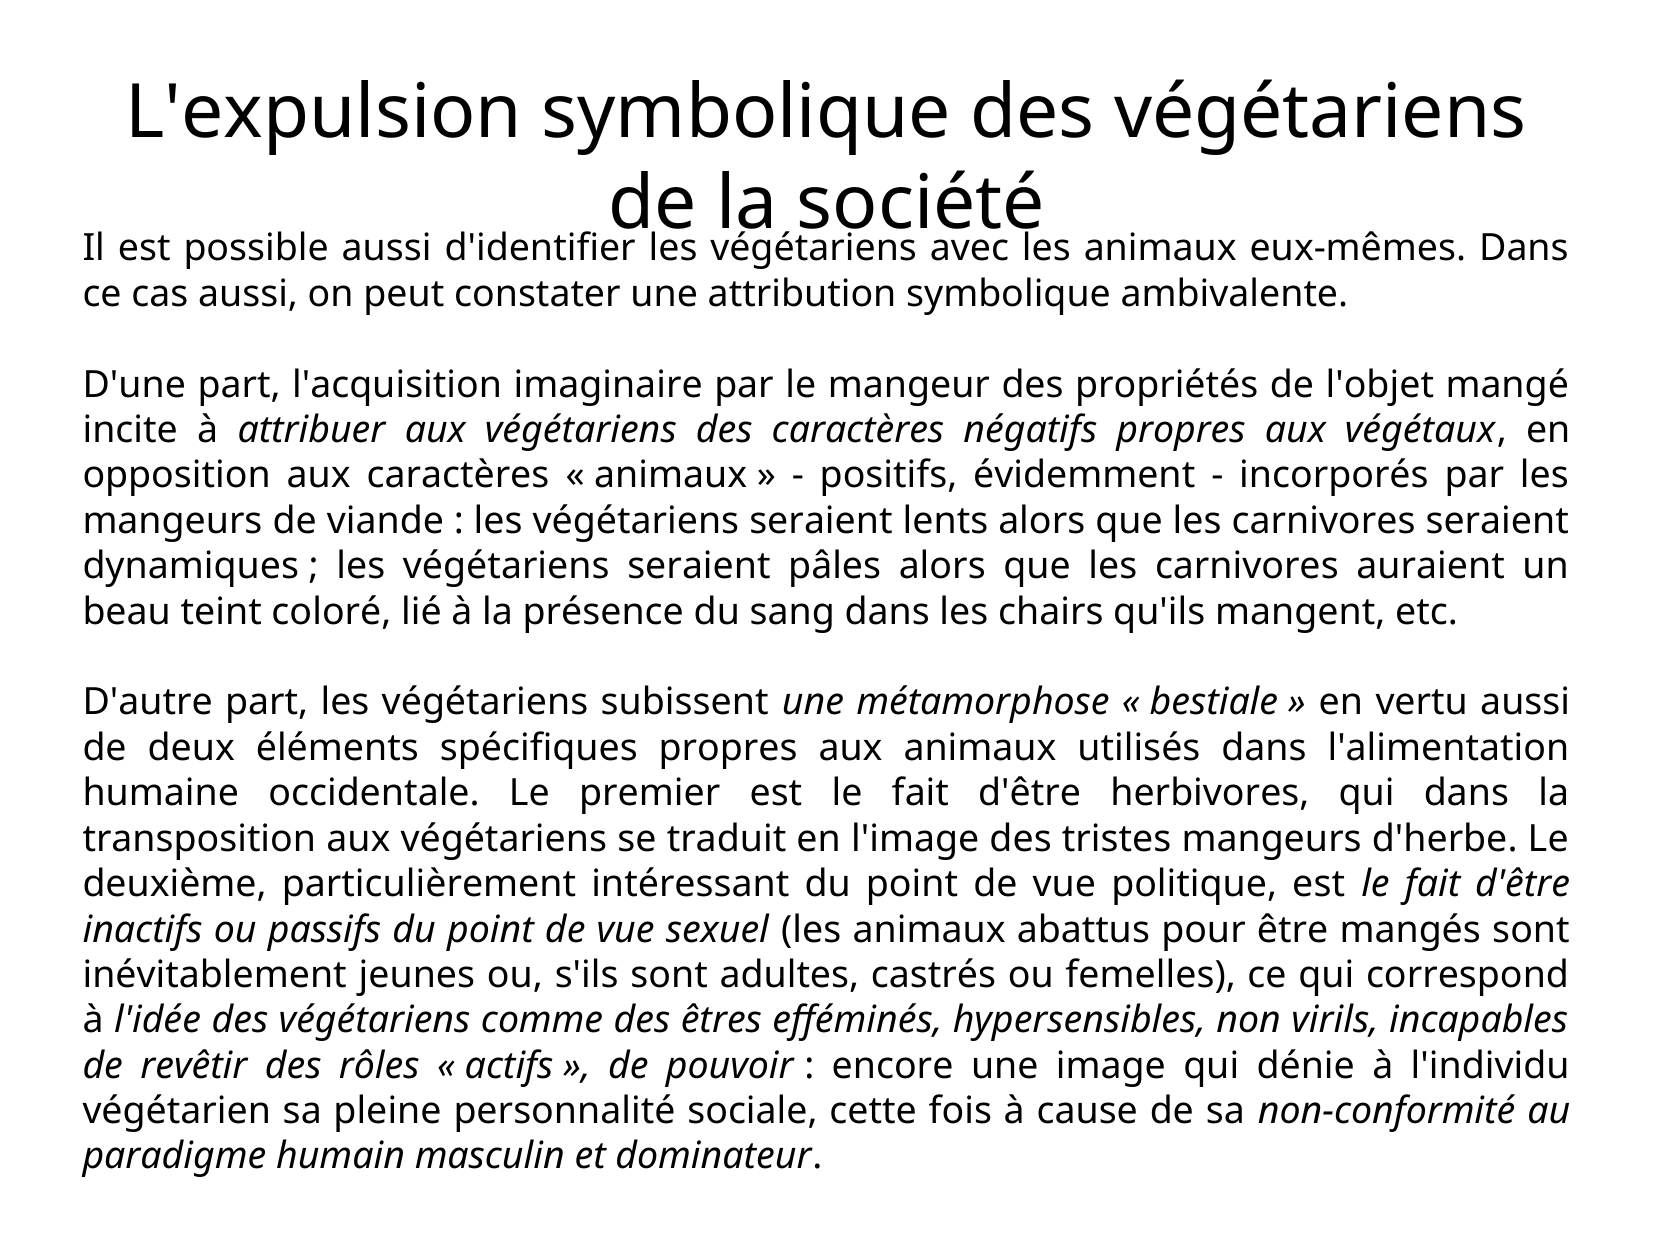

# L'expulsion symbolique des végétariens de la société
Il est possible aussi d'identifier les végétariens avec les animaux eux-mêmes. Dans ce cas aussi, on peut constater une attribution symbolique ambivalente.
D'une part, l'acquisition imaginaire par le mangeur des propriétés de l'objet mangé incite à attribuer aux végétariens des caractères négatifs propres aux végétaux, en opposition aux caractères « animaux » - positifs, évidemment - incorporés par les mangeurs de viande : les végétariens seraient lents alors que les carnivores seraient dynamiques ; les végétariens seraient pâles alors que les carnivores auraient un beau teint coloré, lié à la présence du sang dans les chairs qu'ils mangent, etc.
D'autre part, les végétariens subissent une métamorphose « bestiale » en vertu aussi de deux éléments spécifiques propres aux animaux utilisés dans l'alimentation humaine occidentale. Le premier est le fait d'être herbivores, qui dans la transposition aux végétariens se traduit en l'image des tristes mangeurs d'herbe. Le deuxième, particulièrement intéressant du point de vue politique, est le fait d'être inactifs ou passifs du point de vue sexuel (les animaux abattus pour être mangés sont inévitablement jeunes ou, s'ils sont adultes, castrés ou femelles), ce qui correspond à l'idée des végétariens comme des êtres efféminés, hypersensibles, non virils, incapables de revêtir des rôles « actifs », de pouvoir : encore une image qui dénie à l'individu végétarien sa pleine personnalité sociale, cette fois à cause de sa non-conformité au paradigme humain masculin et dominateur.